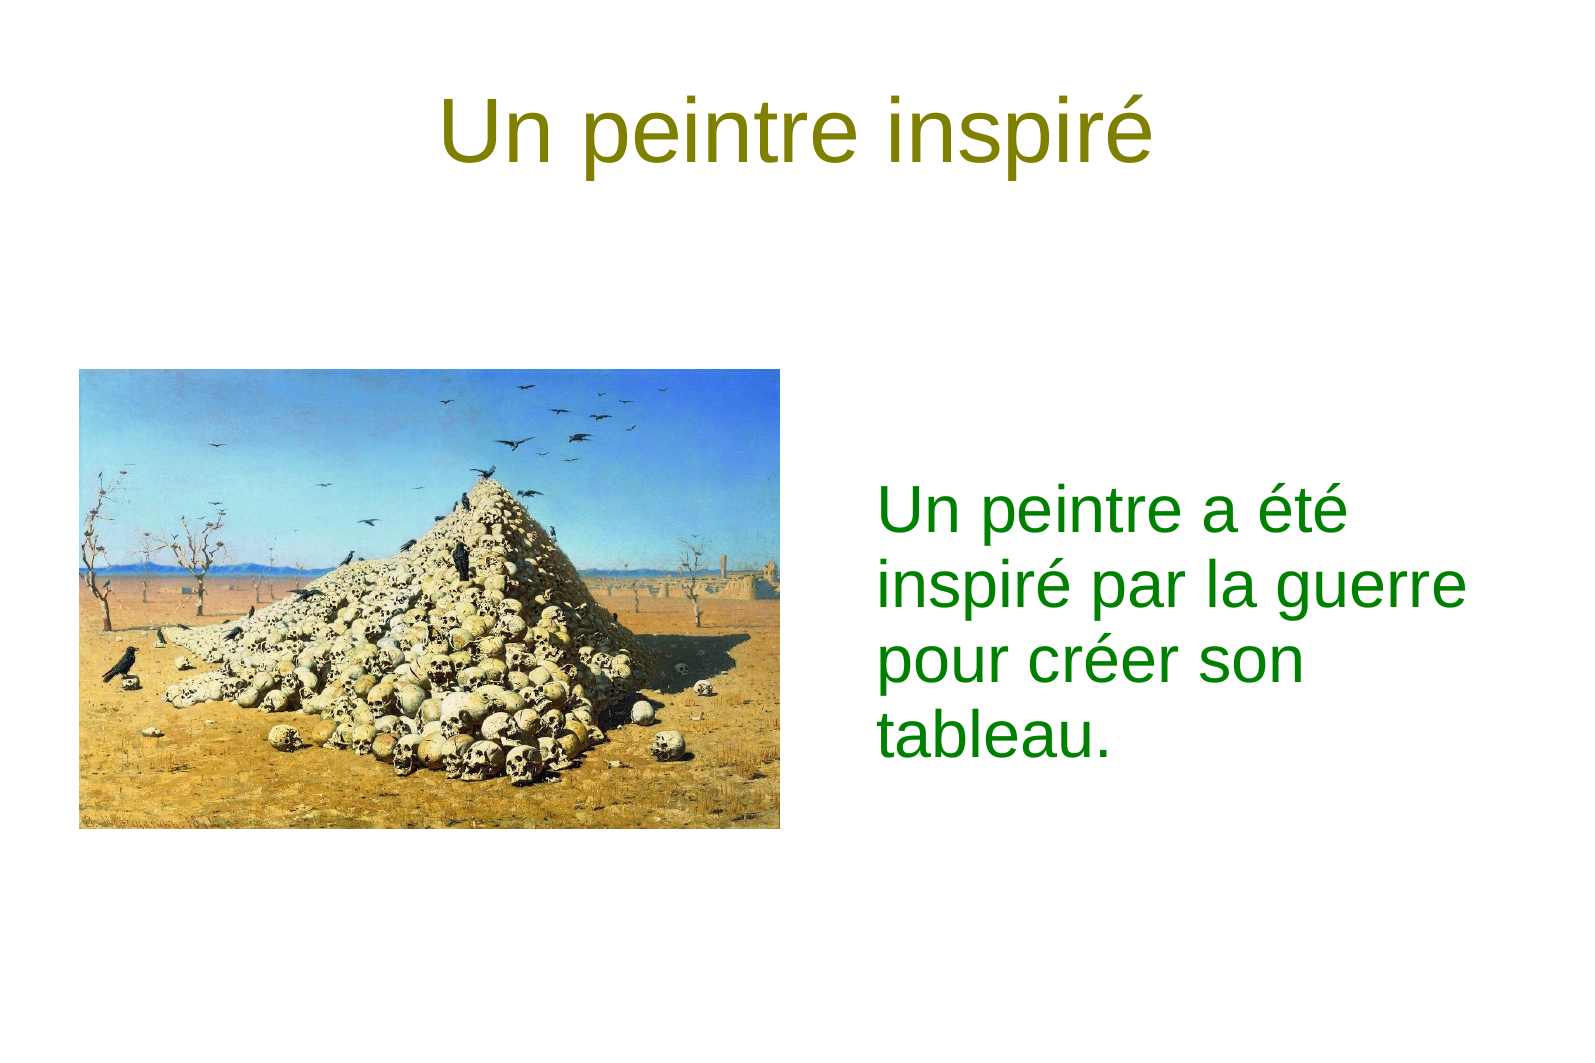

# Un peintre inspiré
Un peintre a été inspiré par la guerre pour créer son tableau.